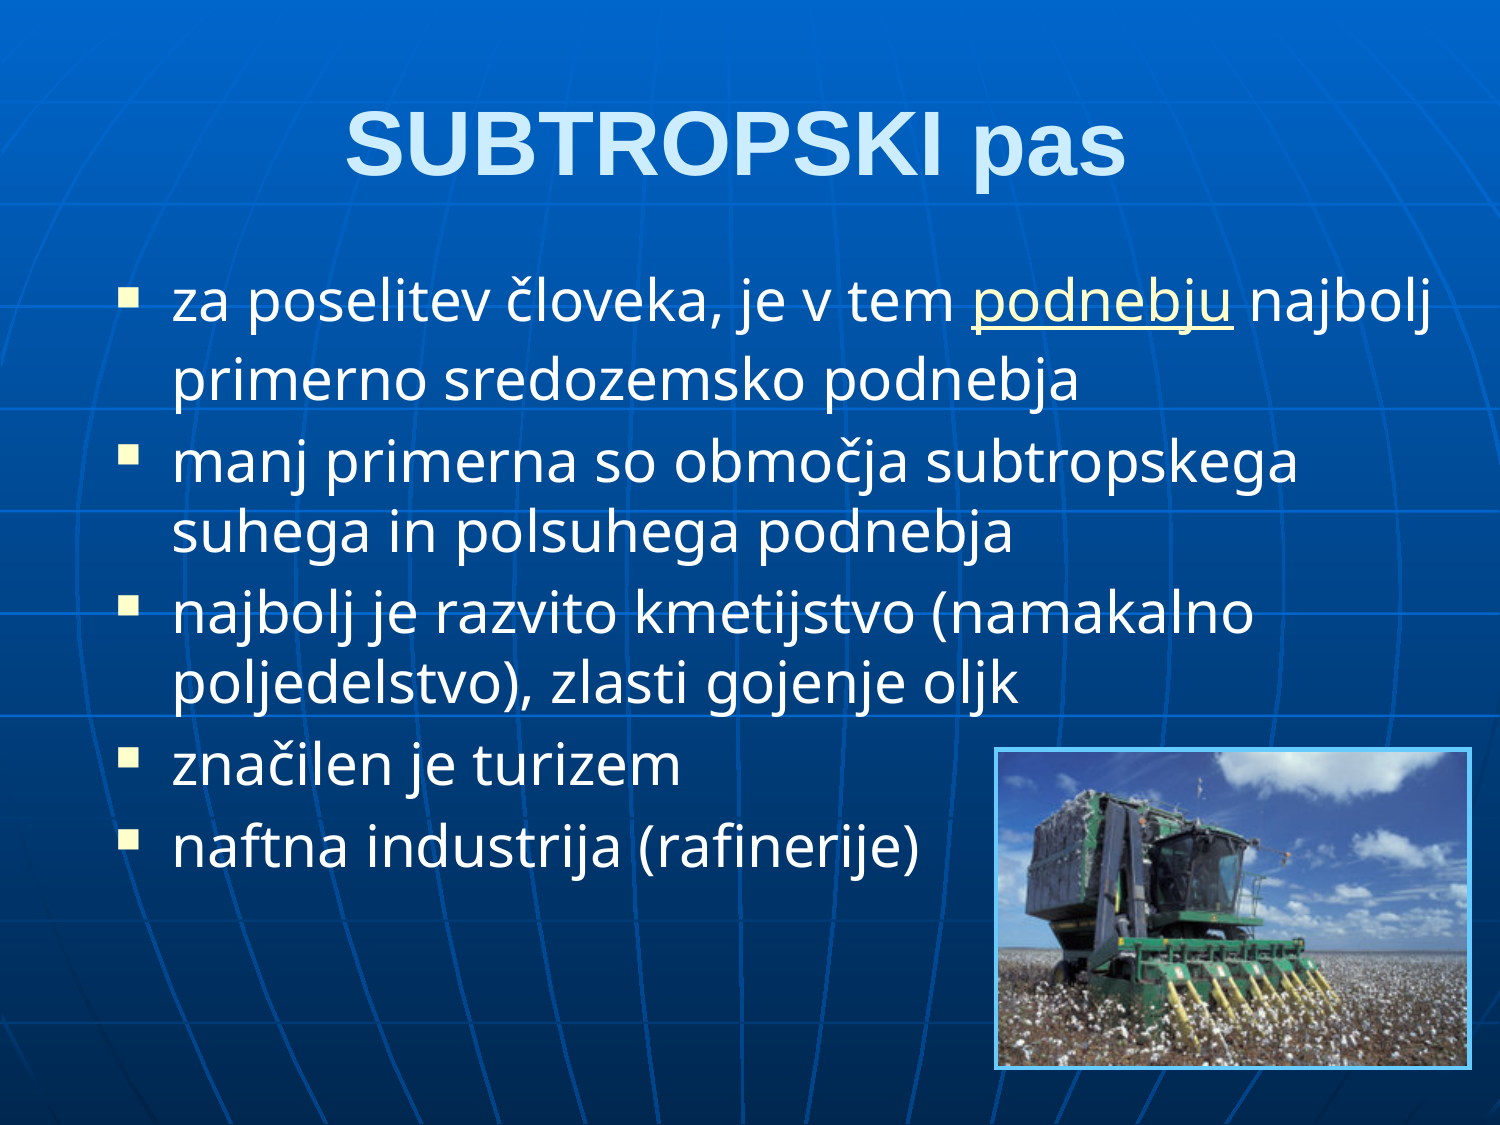

# SUBTROPSKI pas
za poselitev človeka, je v tem podnebju najbolj primerno sredozemsko podnebja
manj primerna so območja subtropskega suhega in polsuhega podnebja
najbolj je razvito kmetijstvo (namakalno poljedelstvo), zlasti gojenje oljk
značilen je turizem
naftna industrija (rafinerije)